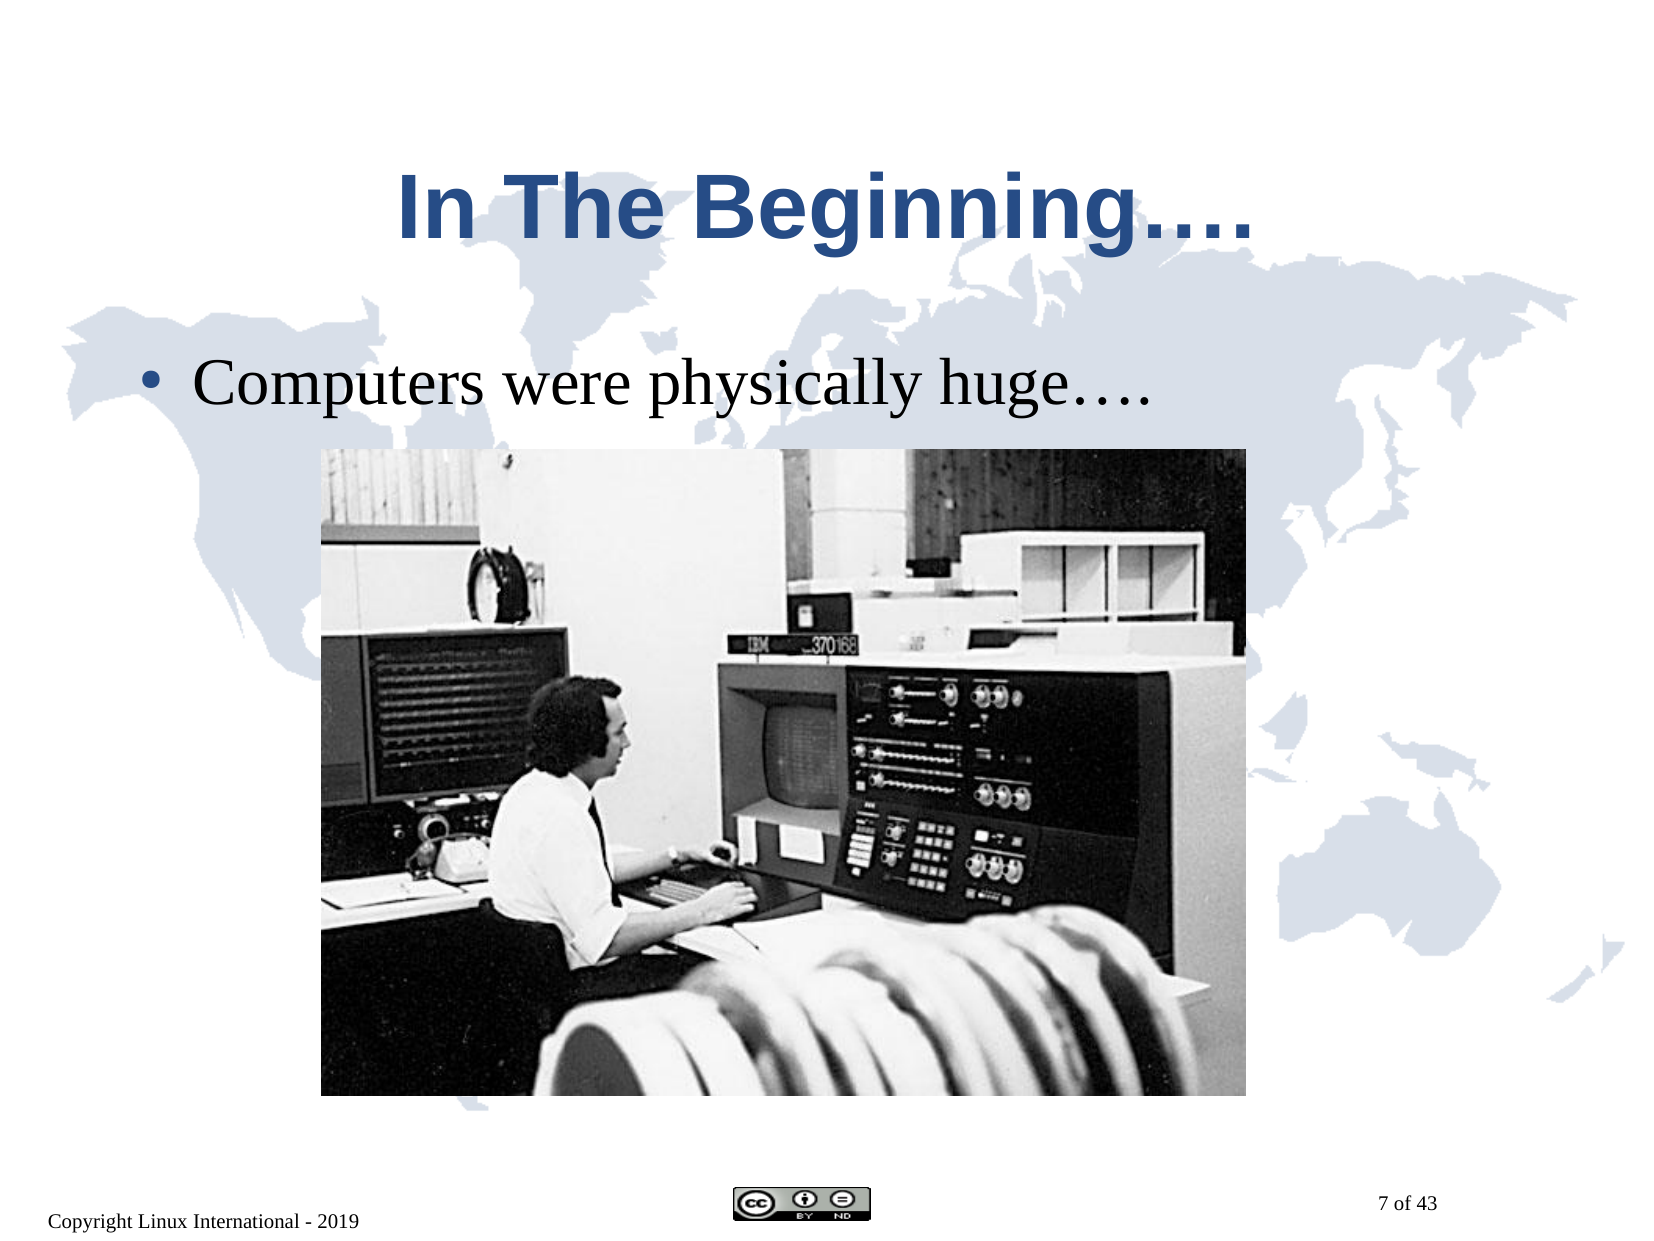

# In The Beginning….
Computers were physically huge….